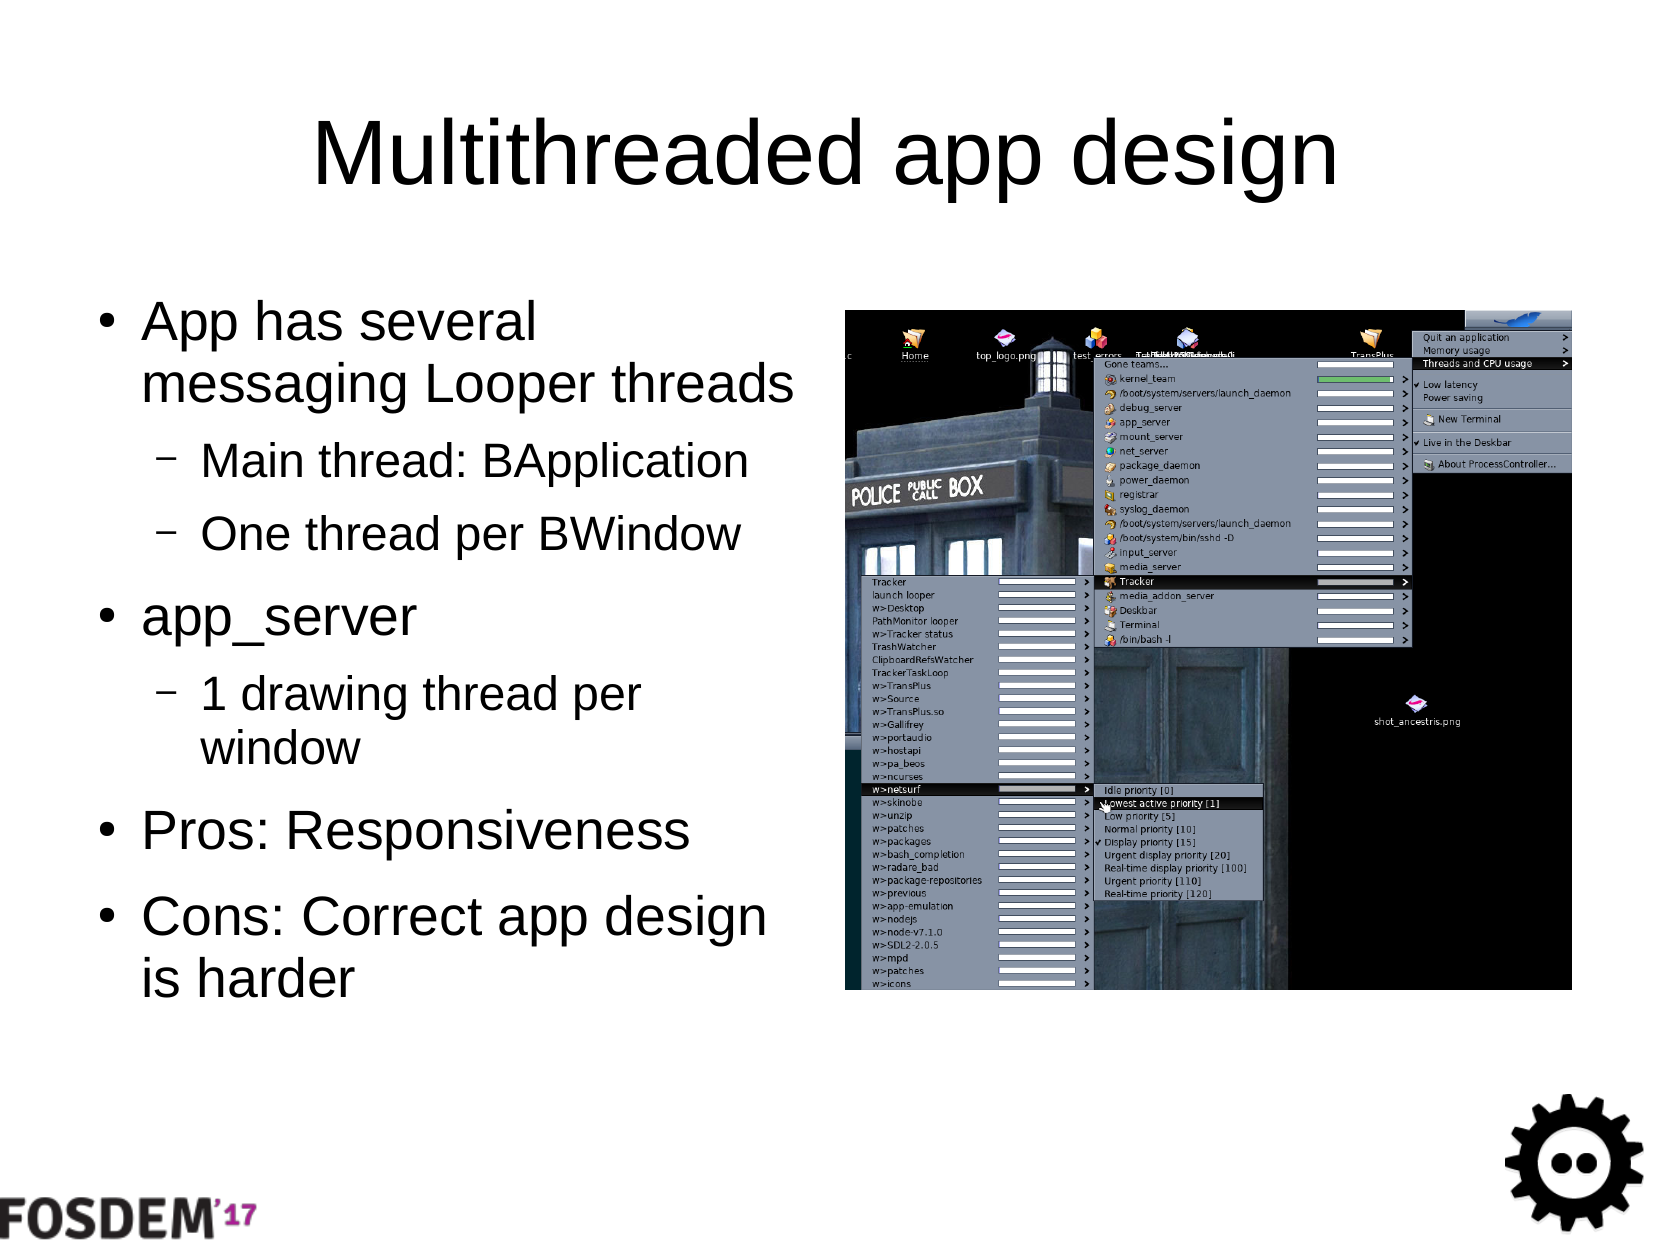

# Multithreaded app design
App has several messaging Looper threads
Main thread: BApplication
One thread per BWindow
app_server
1 drawing thread per window
Pros: Responsiveness
Cons: Correct app design is harder